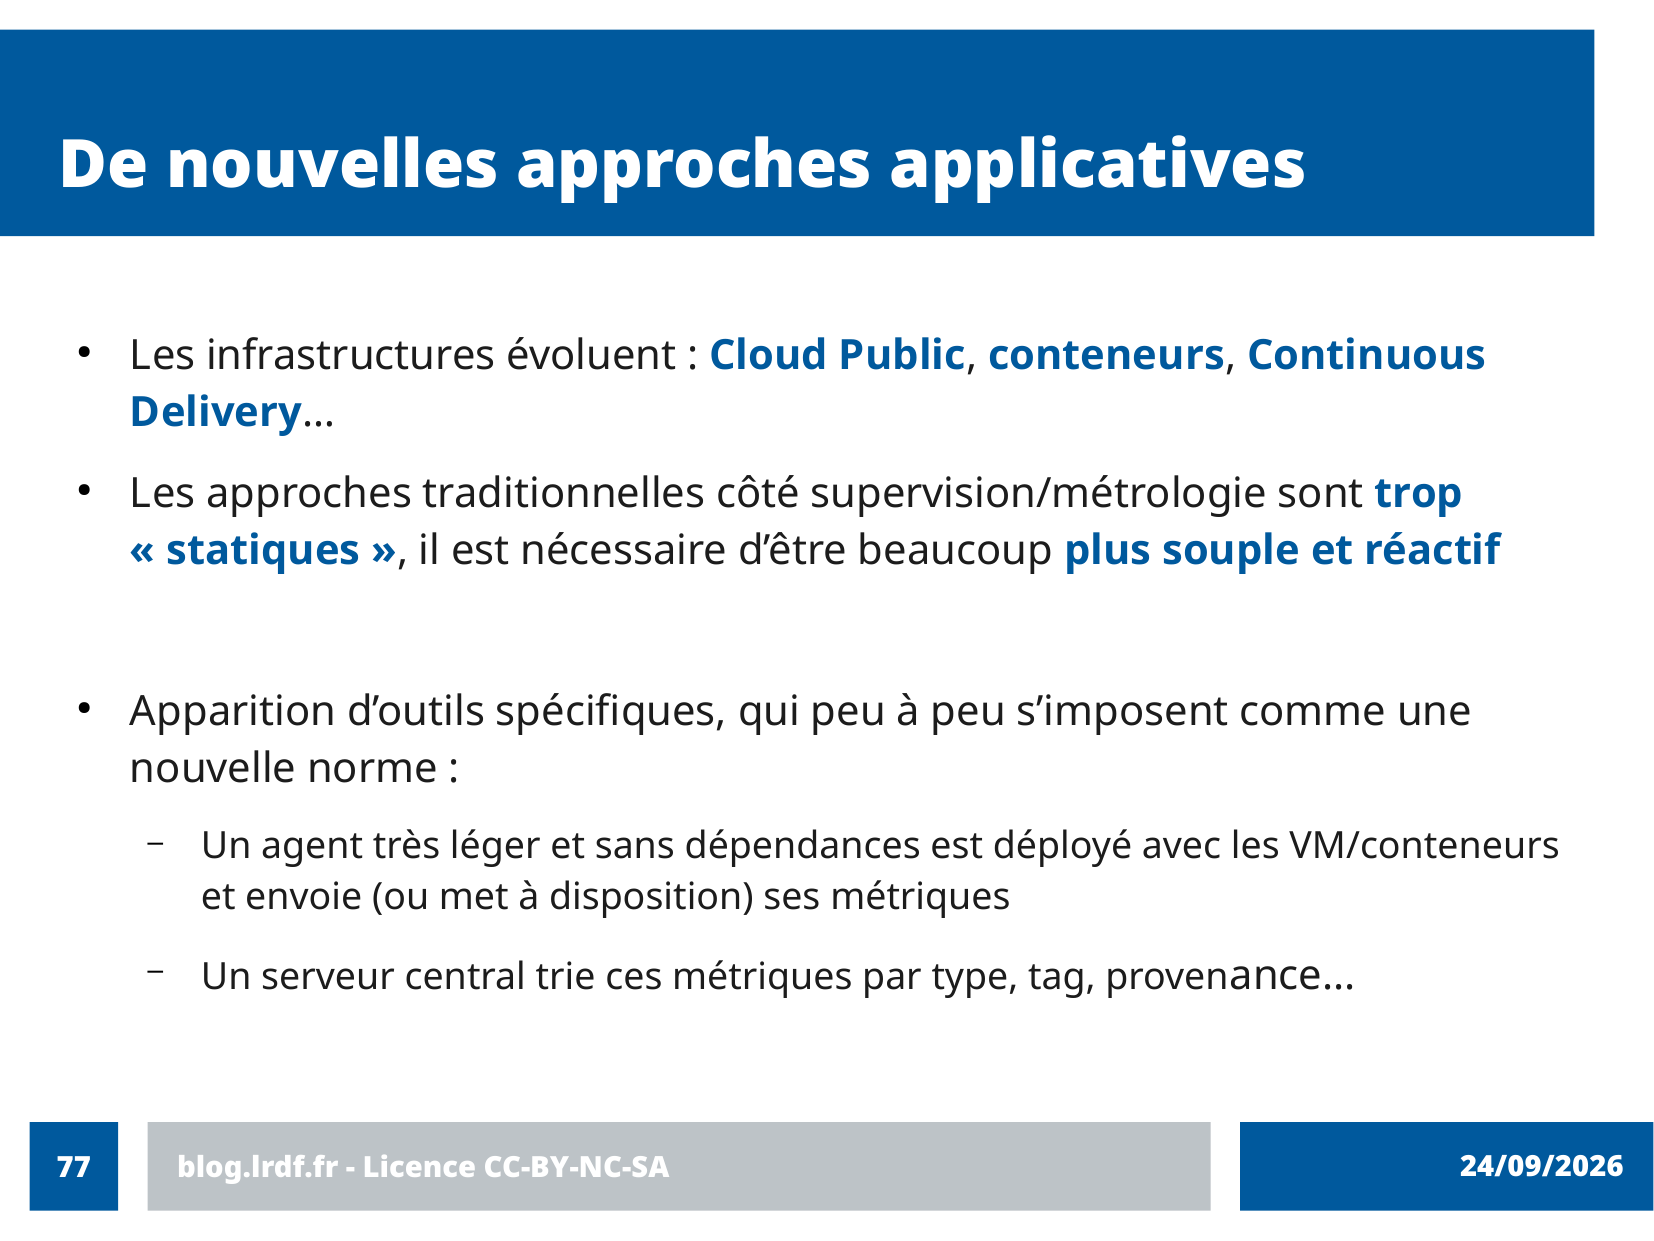

# De nouvelles approches applicatives
Les infrastructures évoluent : Cloud Public, conteneurs, Continuous Delivery…
Les approches traditionnelles côté supervision/métrologie sont trop « statiques », il est nécessaire d’être beaucoup plus souple et réactif
Apparition d’outils spécifiques, qui peu à peu s’imposent comme une nouvelle norme :
Un agent très léger et sans dépendances est déployé avec les VM/conteneurs et envoie (ou met à disposition) ses métriques
Un serveur central trie ces métriques par type, tag, provenance...
77
blog.lrdf.fr - Licence CC-BY-NC-SA